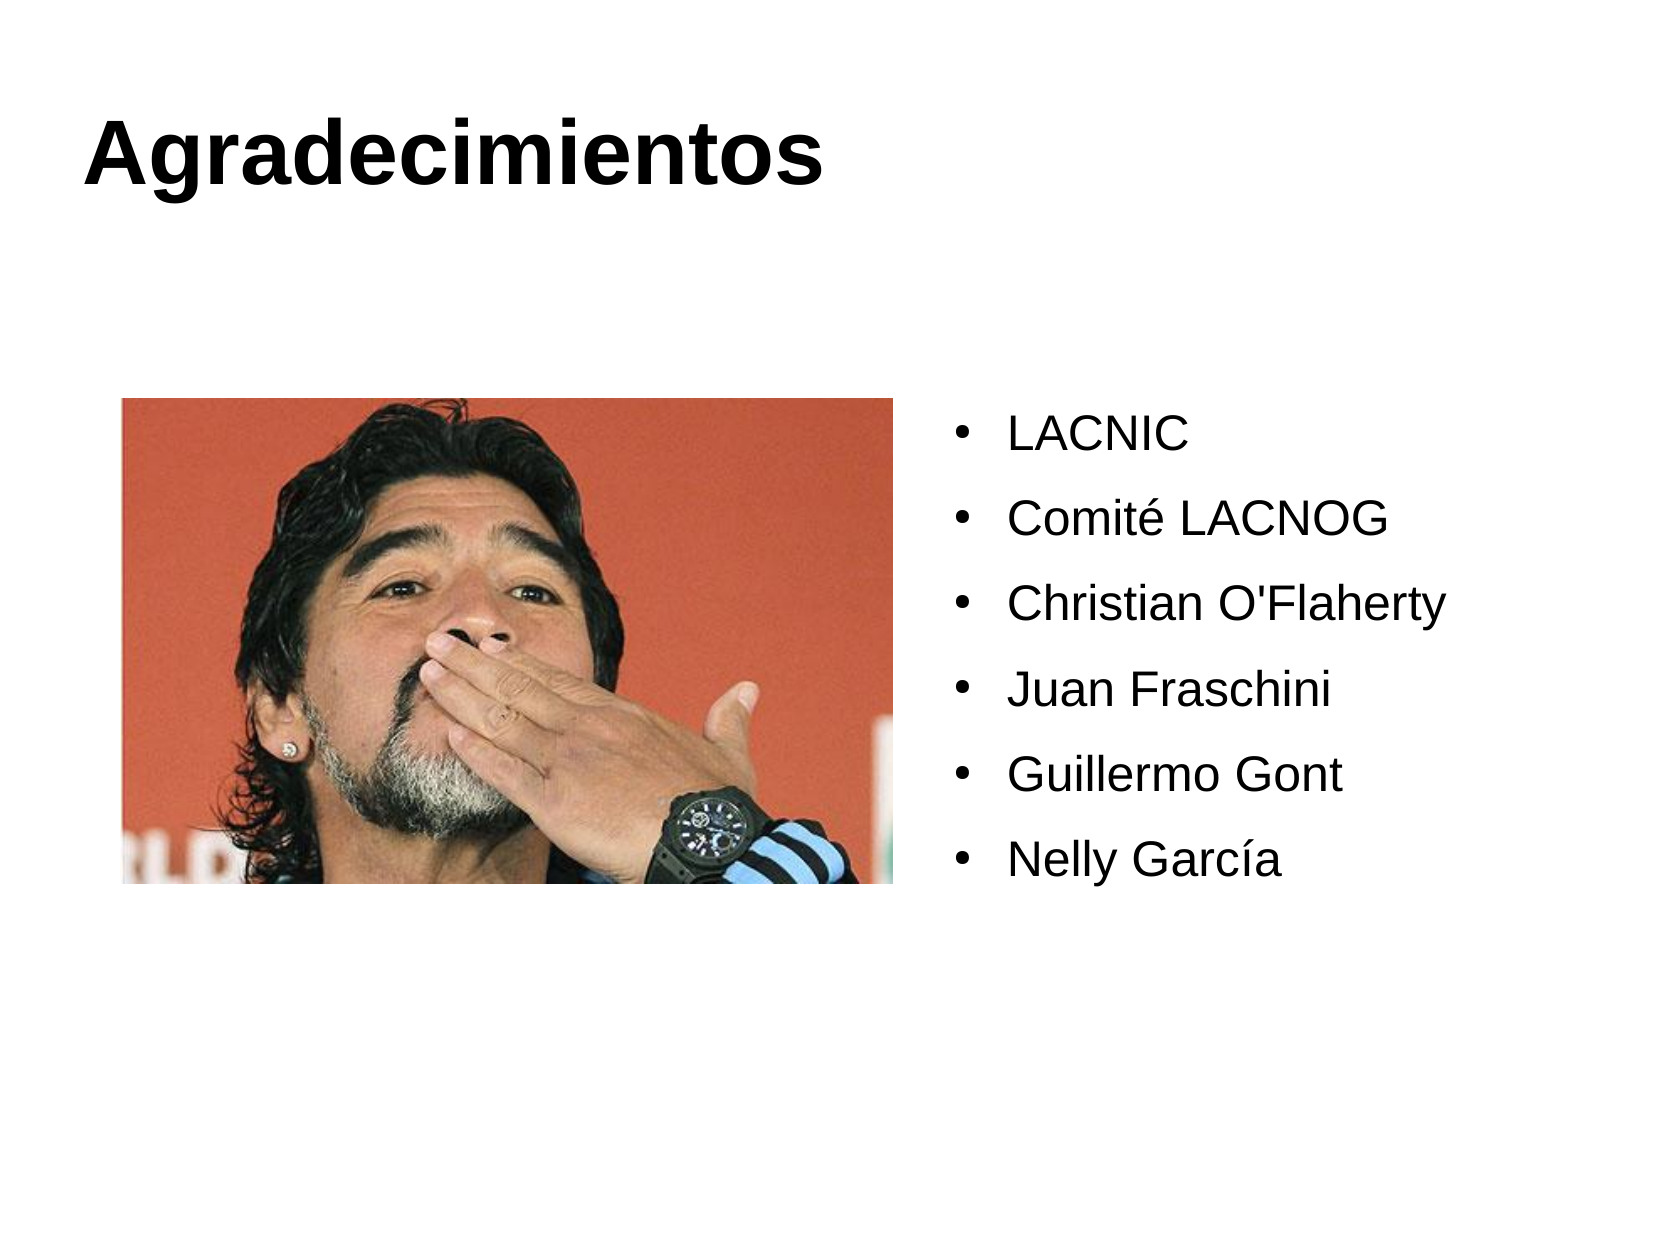

# Agradecimientos
LACNIC
Comité LACNOG
Christian O'Flaherty
Juan Fraschini
Guillermo Gont
Nelly García